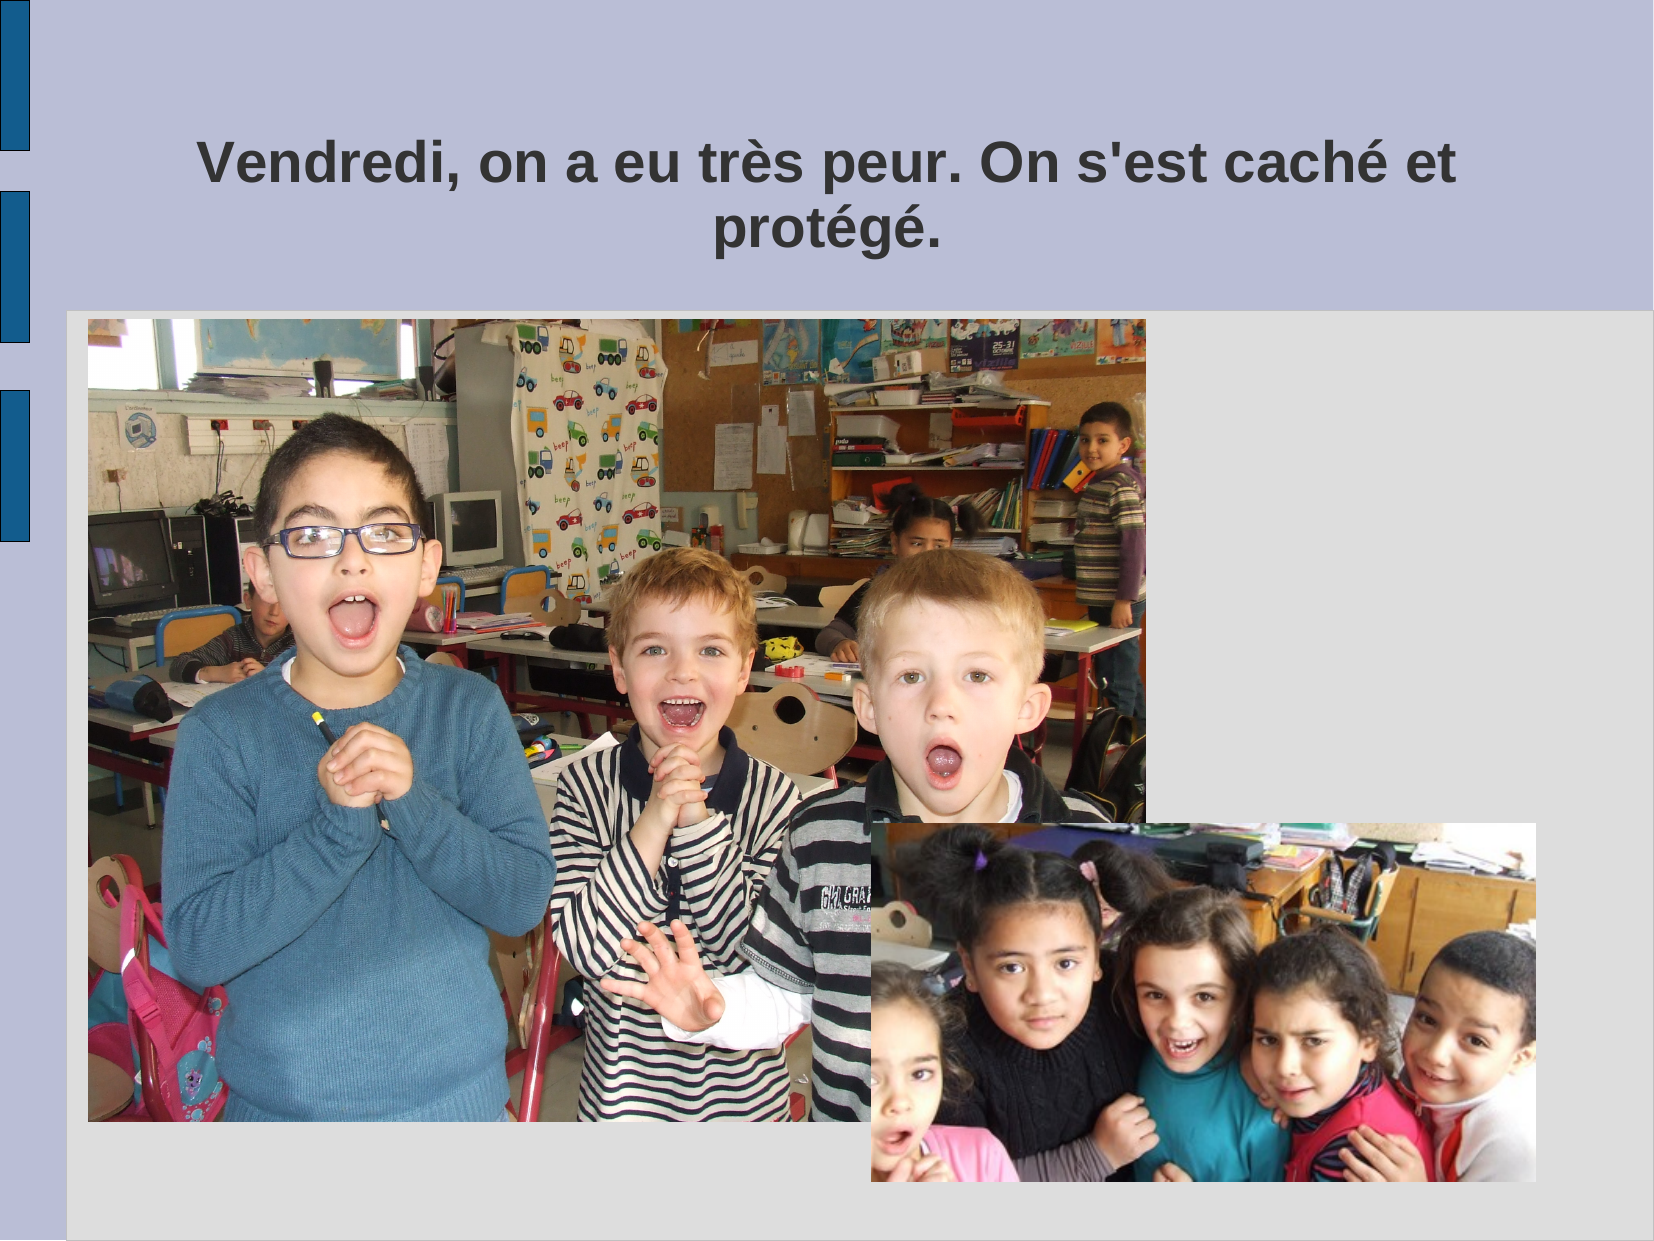

# Vendredi, on a eu très peur. On s'est caché et protégé.